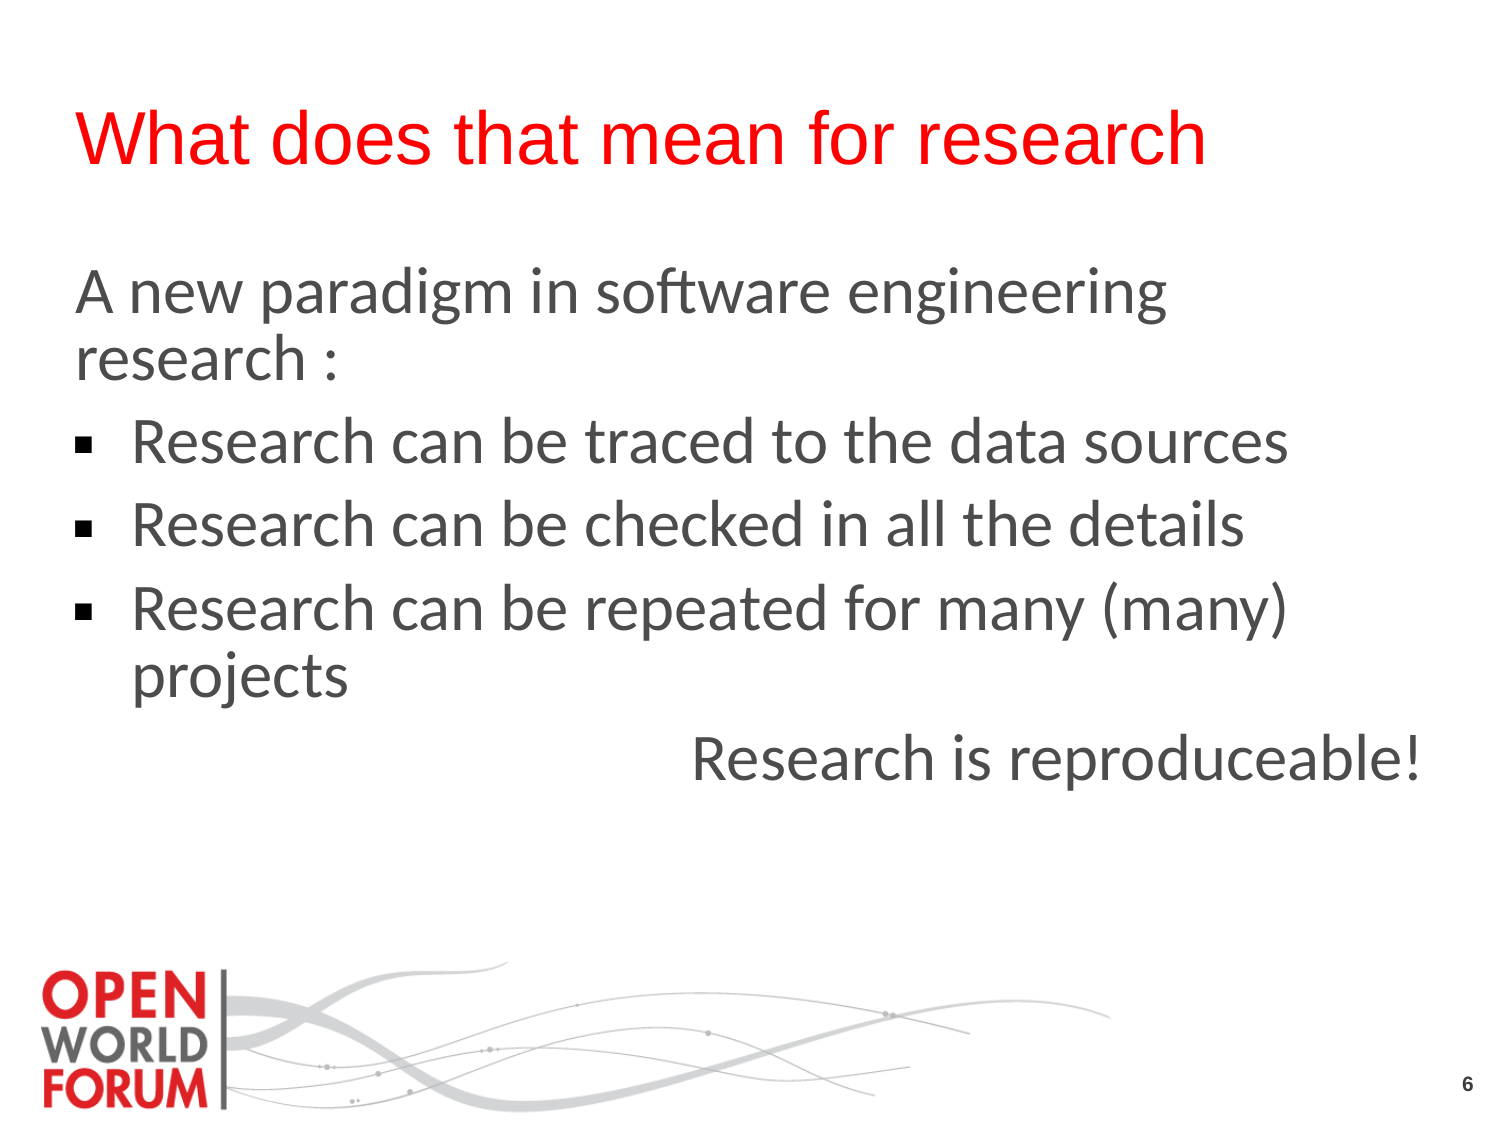

# What does that mean for research
A new paradigm in software engineering research :
Research can be traced to the data sources
Research can be checked in all the details
Research can be repeated for many (many) projects
Research is reproduceable!
6